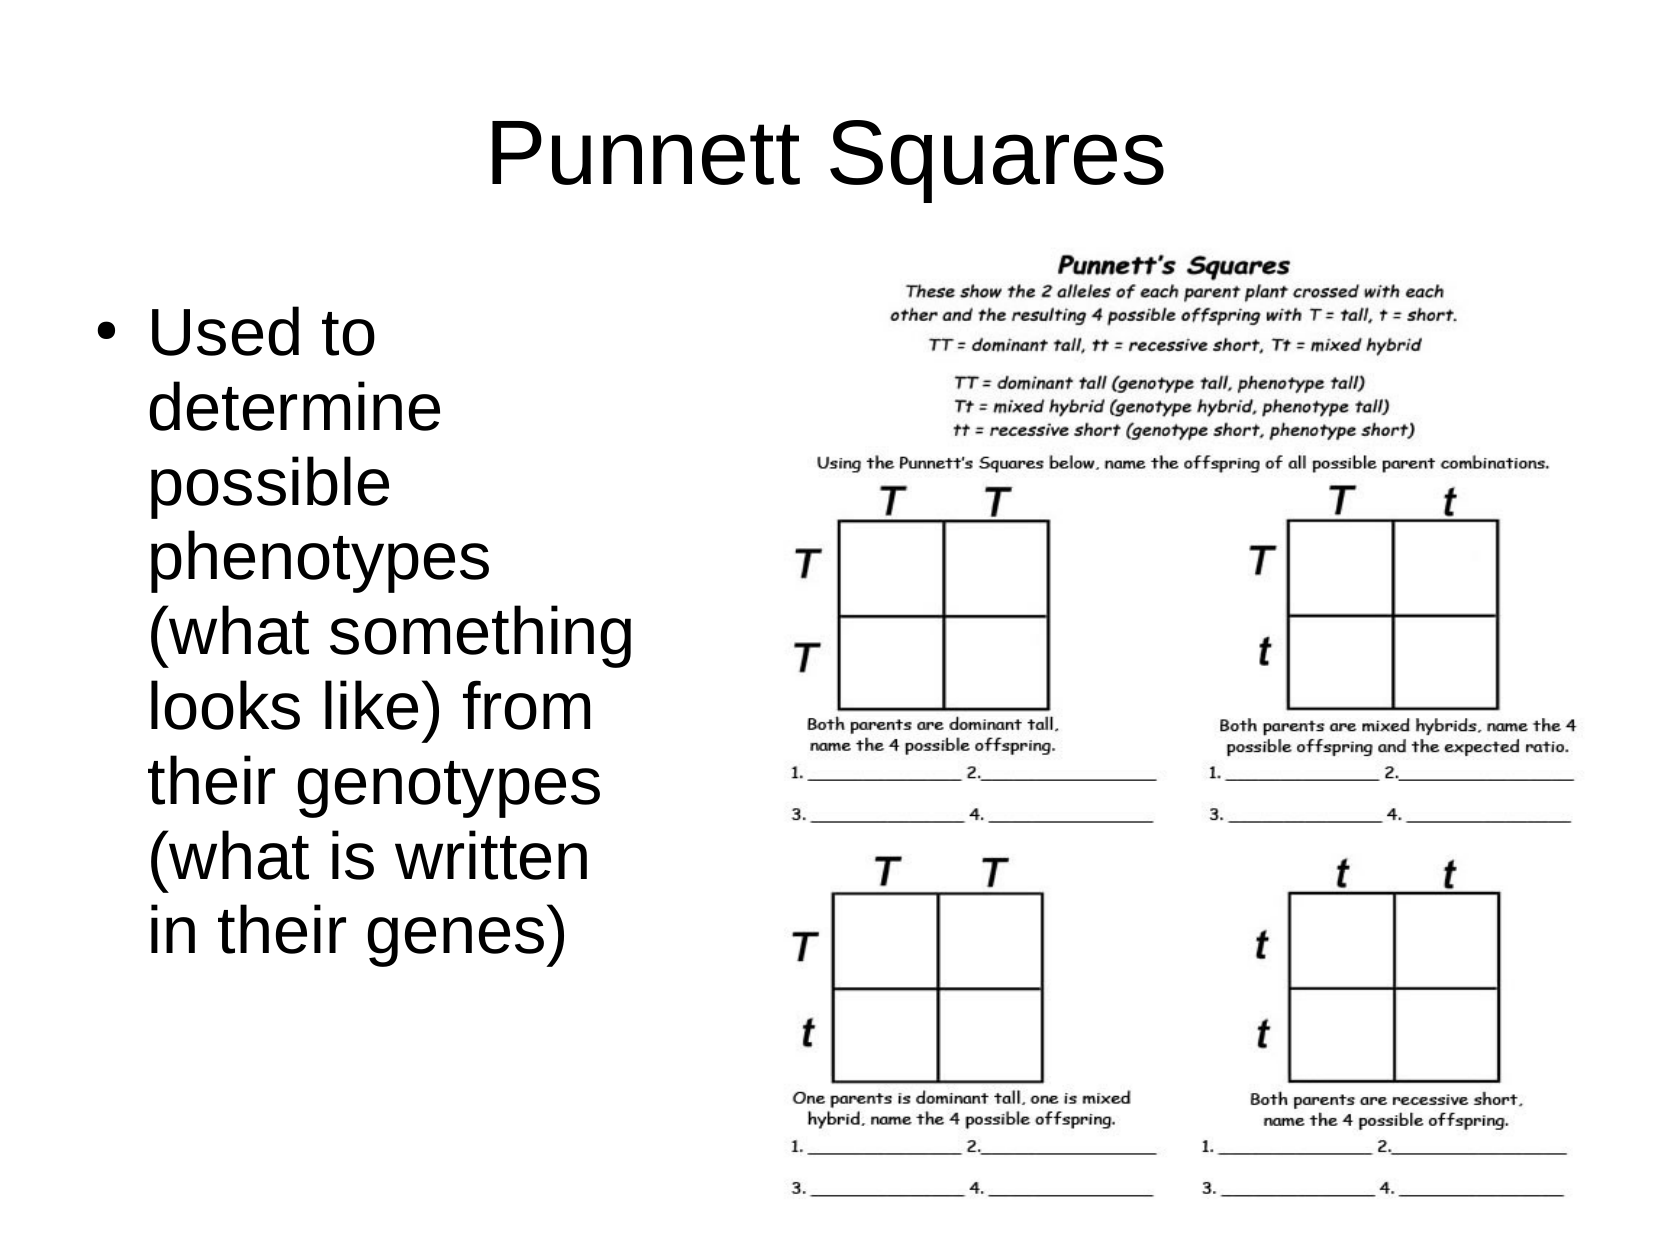

# Punnett Squares
Used to determine possible phenotypes (what something looks like) from their genotypes (what is written in their genes)